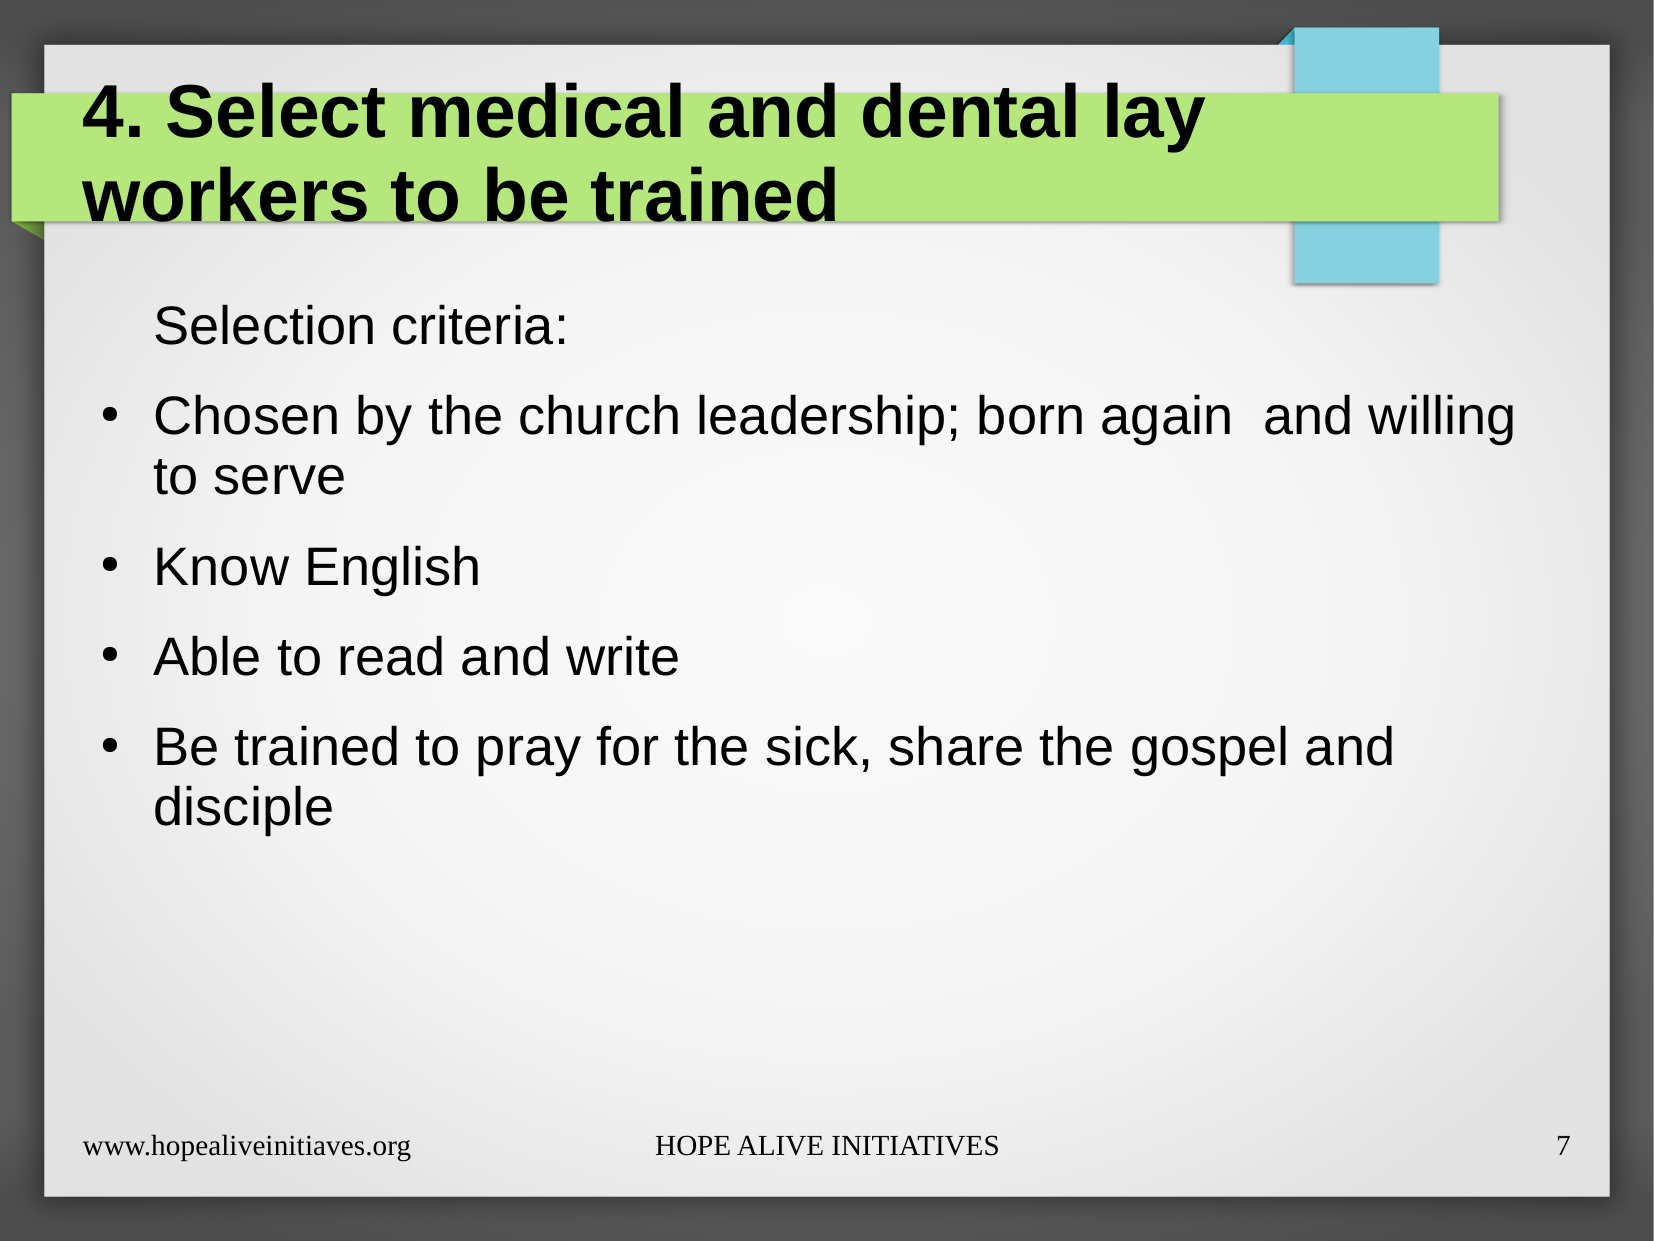

# 4. Select medical and dental lay workers to be trained
Selection criteria:
Chosen by the church leadership; born again and willing to serve
Know English
Able to read and write
Be trained to pray for the sick, share the gospel and disciple
www.hopealiveinitiaves.org
HOPE ALIVE INITIATIVES
7